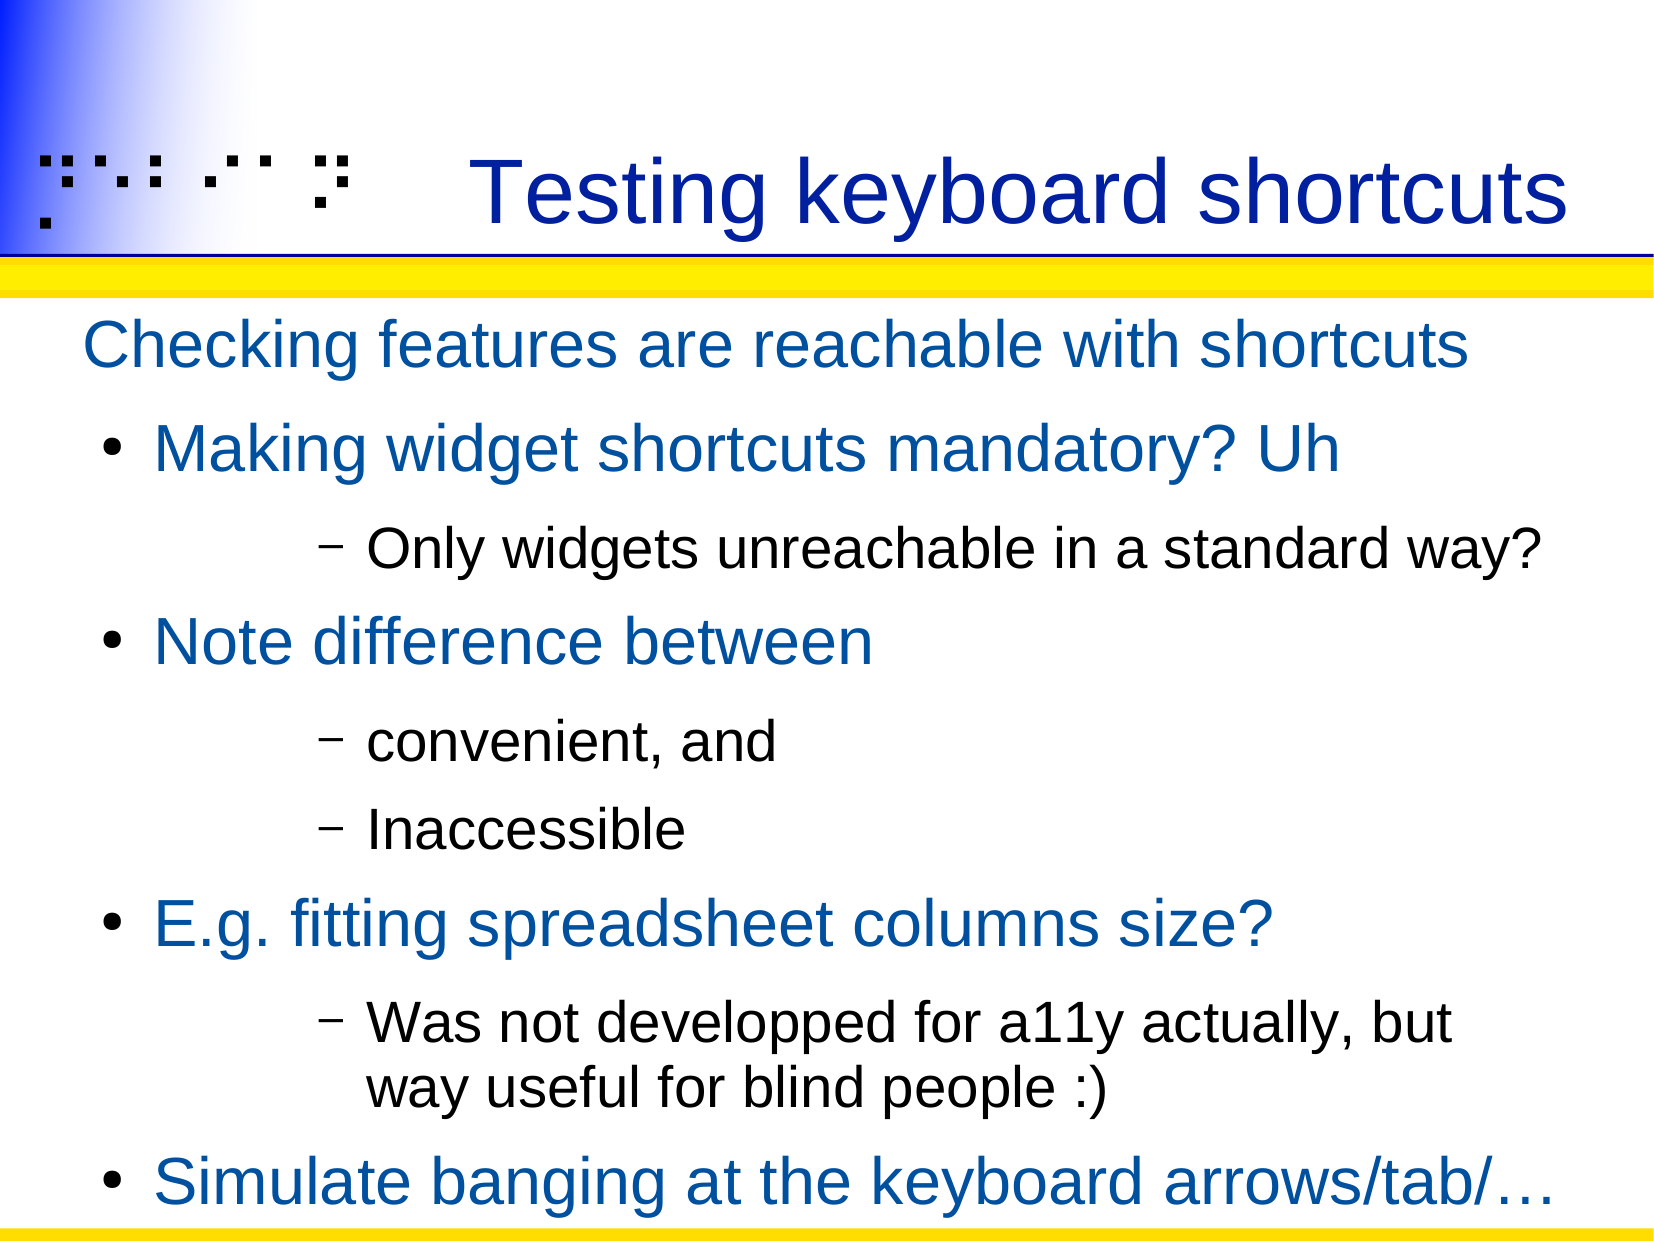

# Testing keyboard shortcuts
Checking features are reachable with shortcuts
Making widget shortcuts mandatory? Uh
Only widgets unreachable in a standard way?
Note difference between
convenient, and
Inaccessible
E.g. fitting spreadsheet columns size?
Was not developped for a11y actually, but way useful for blind people :)
Simulate banging at the keyboard arrows/tab/…
And see which widgets could be reached in how many keypresses…